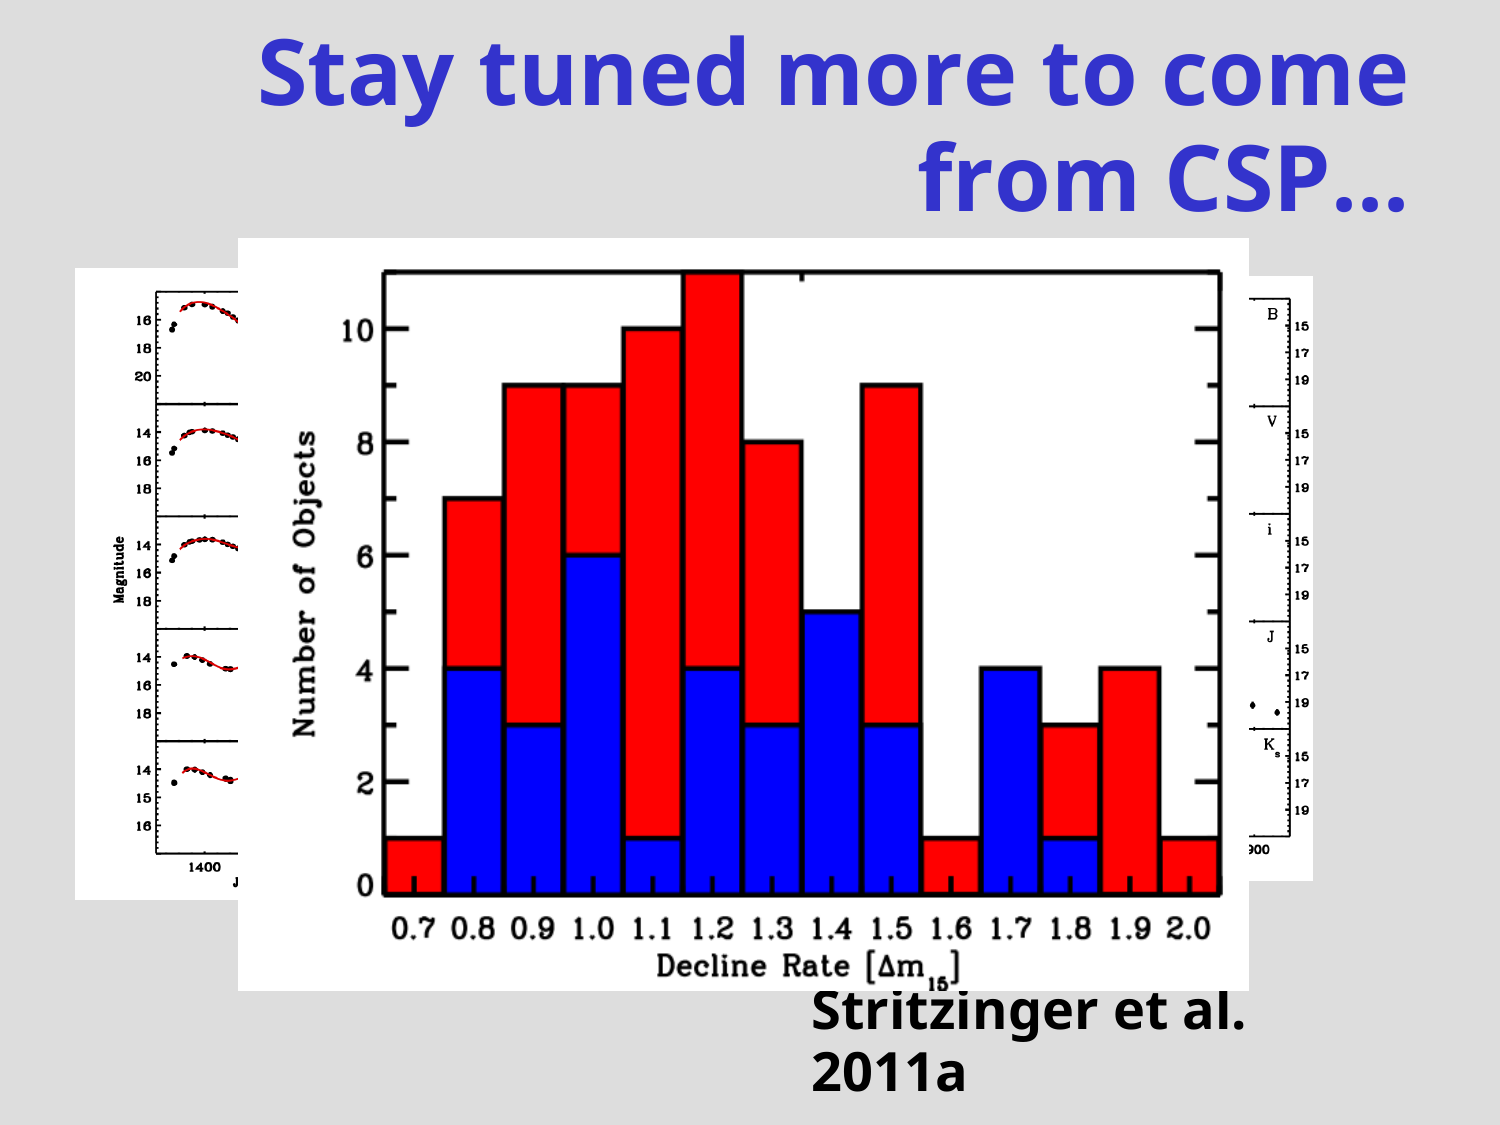

Stay tuned more to come from CSP...
Stritzinger et al. 2011a